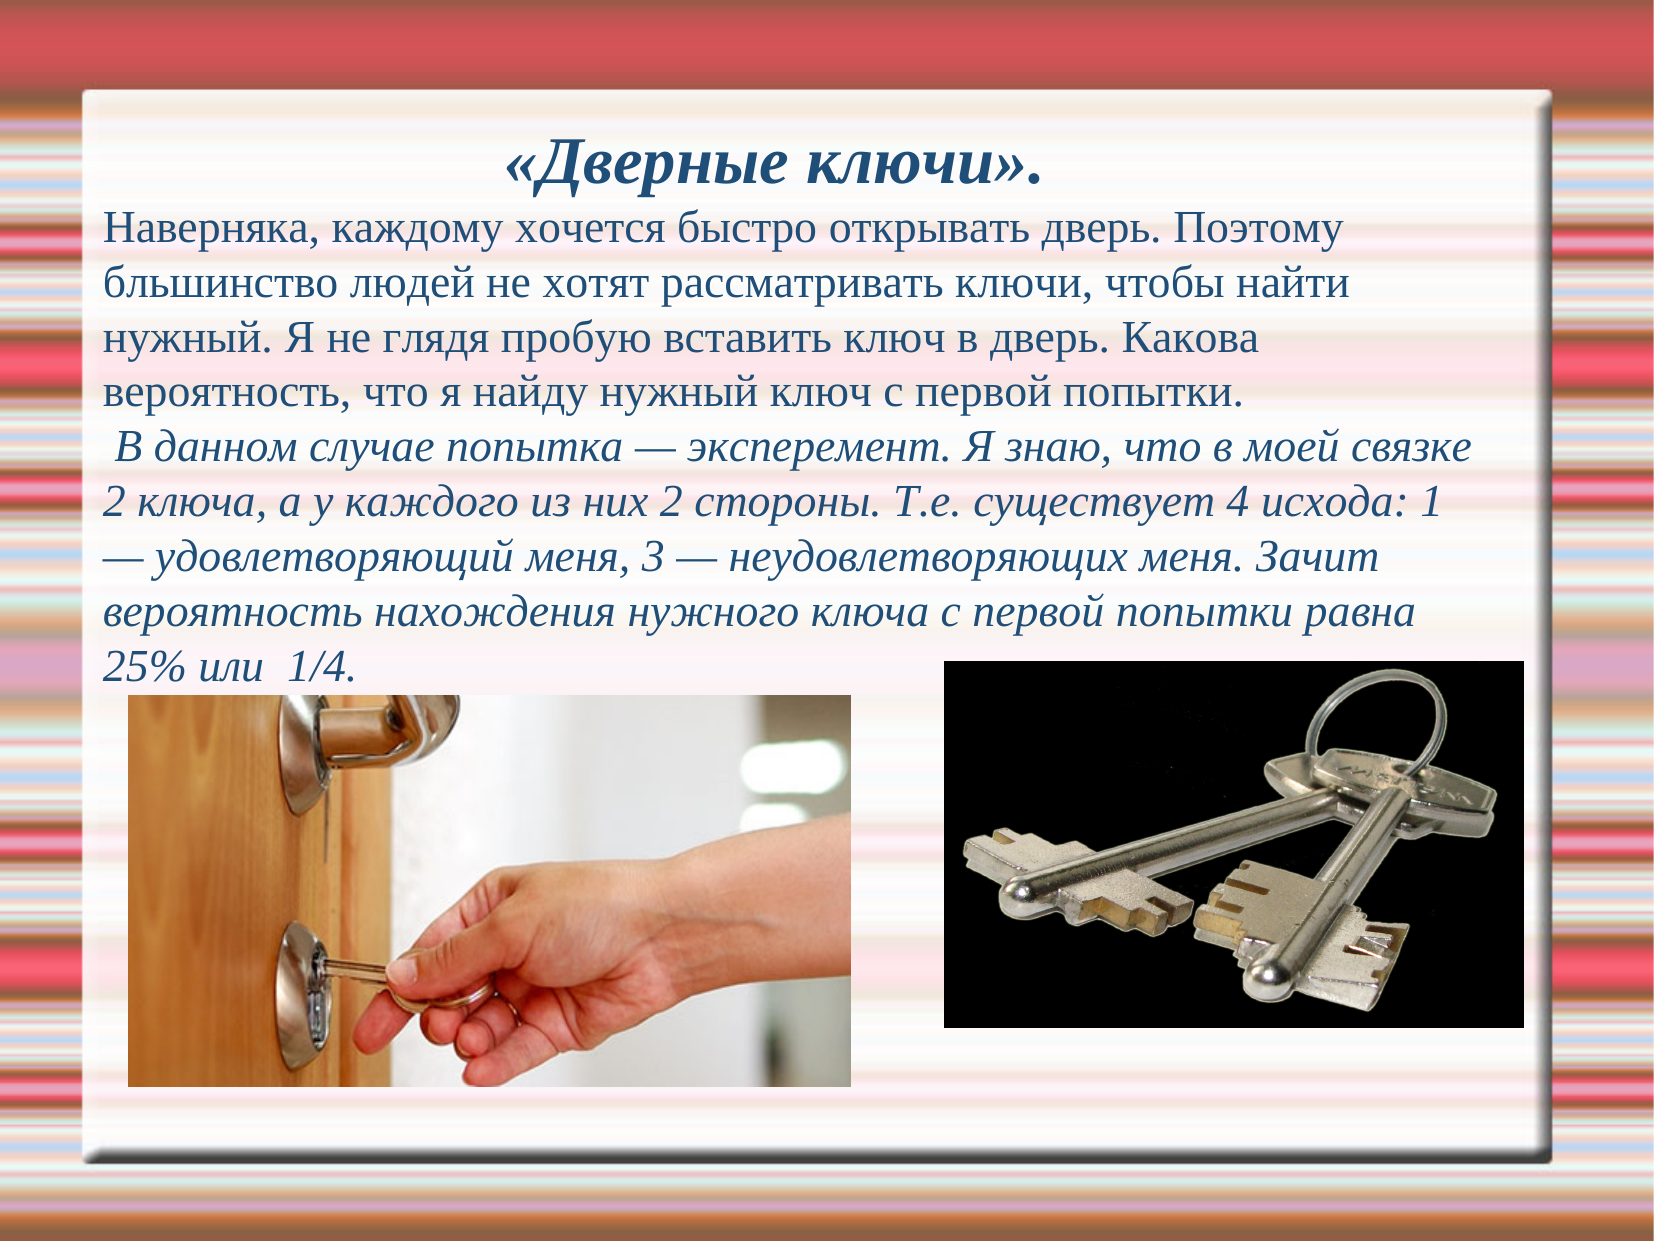

# «Дверные ключи».
Наверняка, каждому хочется быстро открывать дверь. Поэтому бльшинство людей не хотят рассматривать ключи, чтобы найти нужный. Я не глядя пробую вставить ключ в дверь. Какова вероятность, что я найду нужный ключ с первой попытки.
 В данном случае попытка — эксперемент. Я знаю, что в моей связке 2 ключа, а у каждого из них 2 стороны. Т.е. существует 4 исхода: 1 — удовлетворяющий меня, 3 — неудовлетворяющих меня. Зачит вероятность нахождения нужного ключа с первой попытки равна 25% или 1/4.